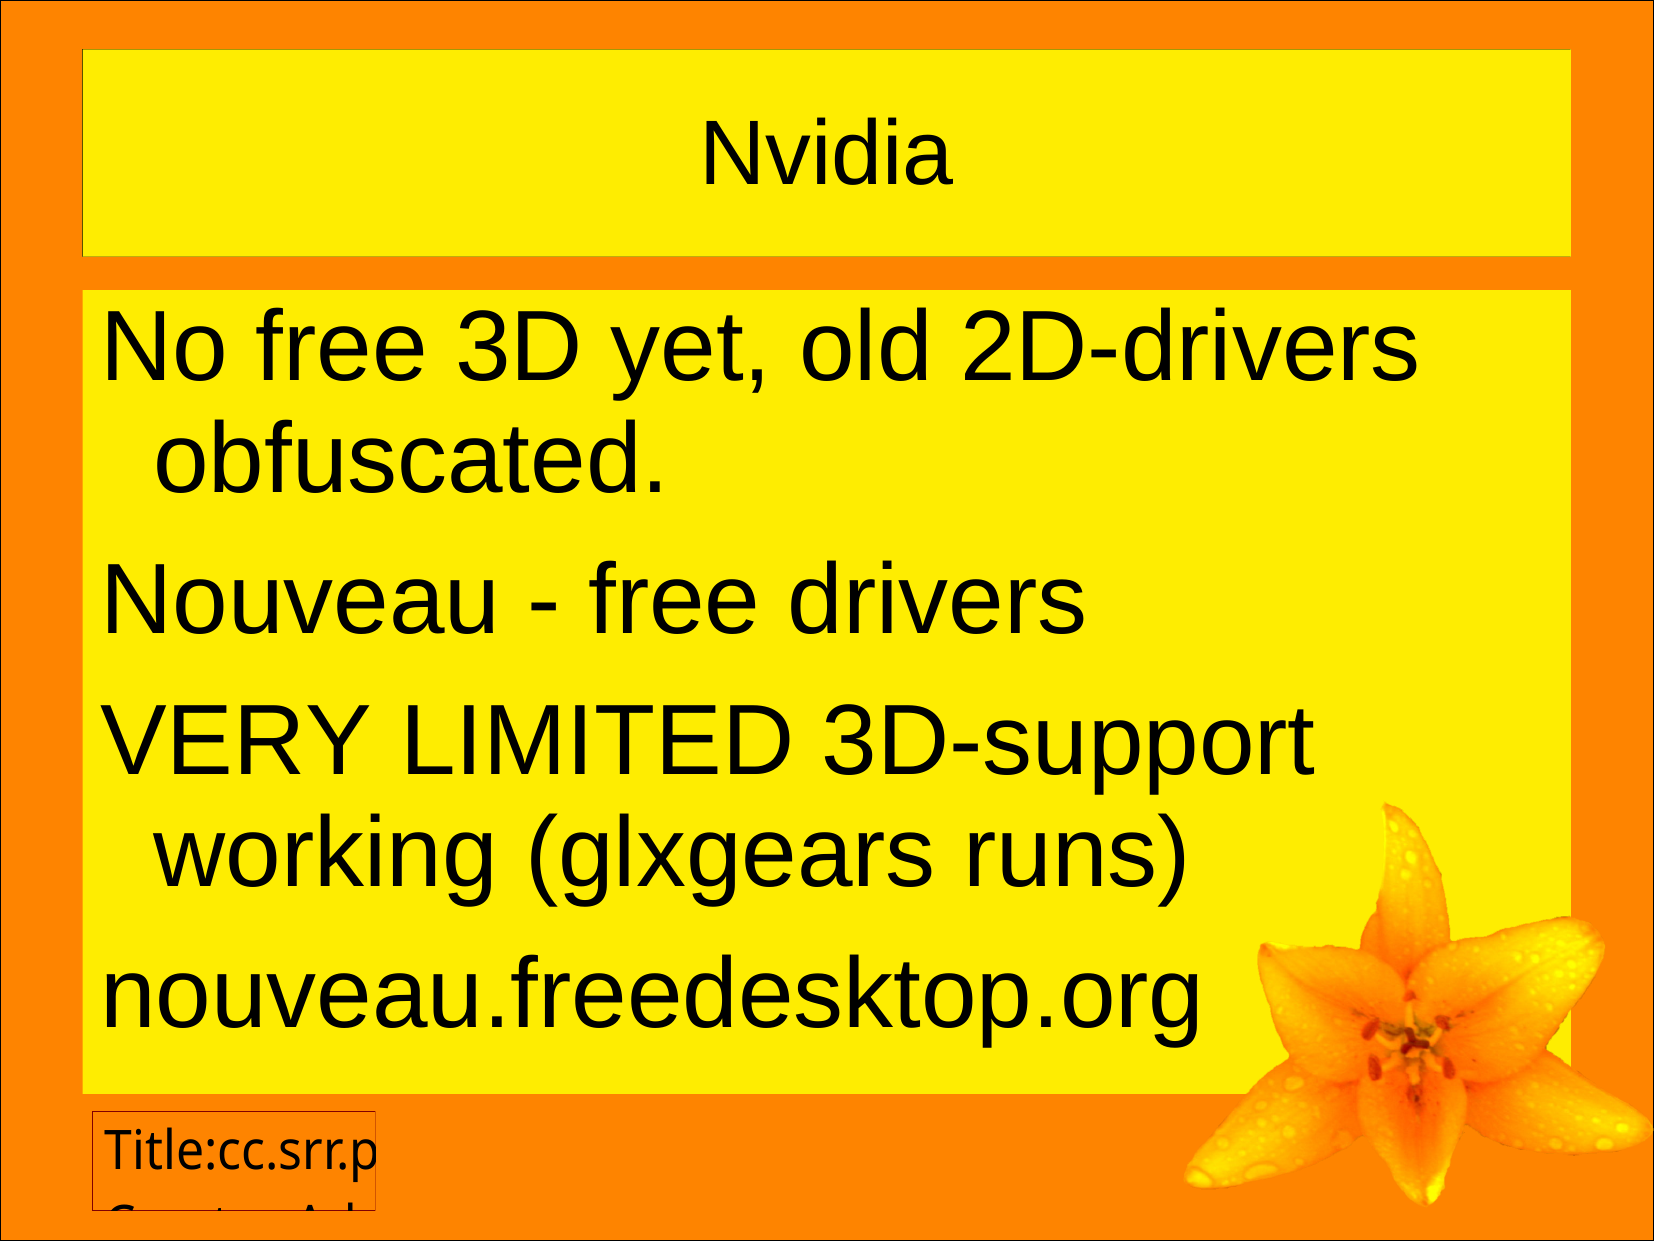

# Nvidia
No free 3D yet, old 2D-drivers obfuscated.
Nouveau - free drivers
VERY LIMITED 3D-support working (glxgears runs)
nouveau.freedesktop.org